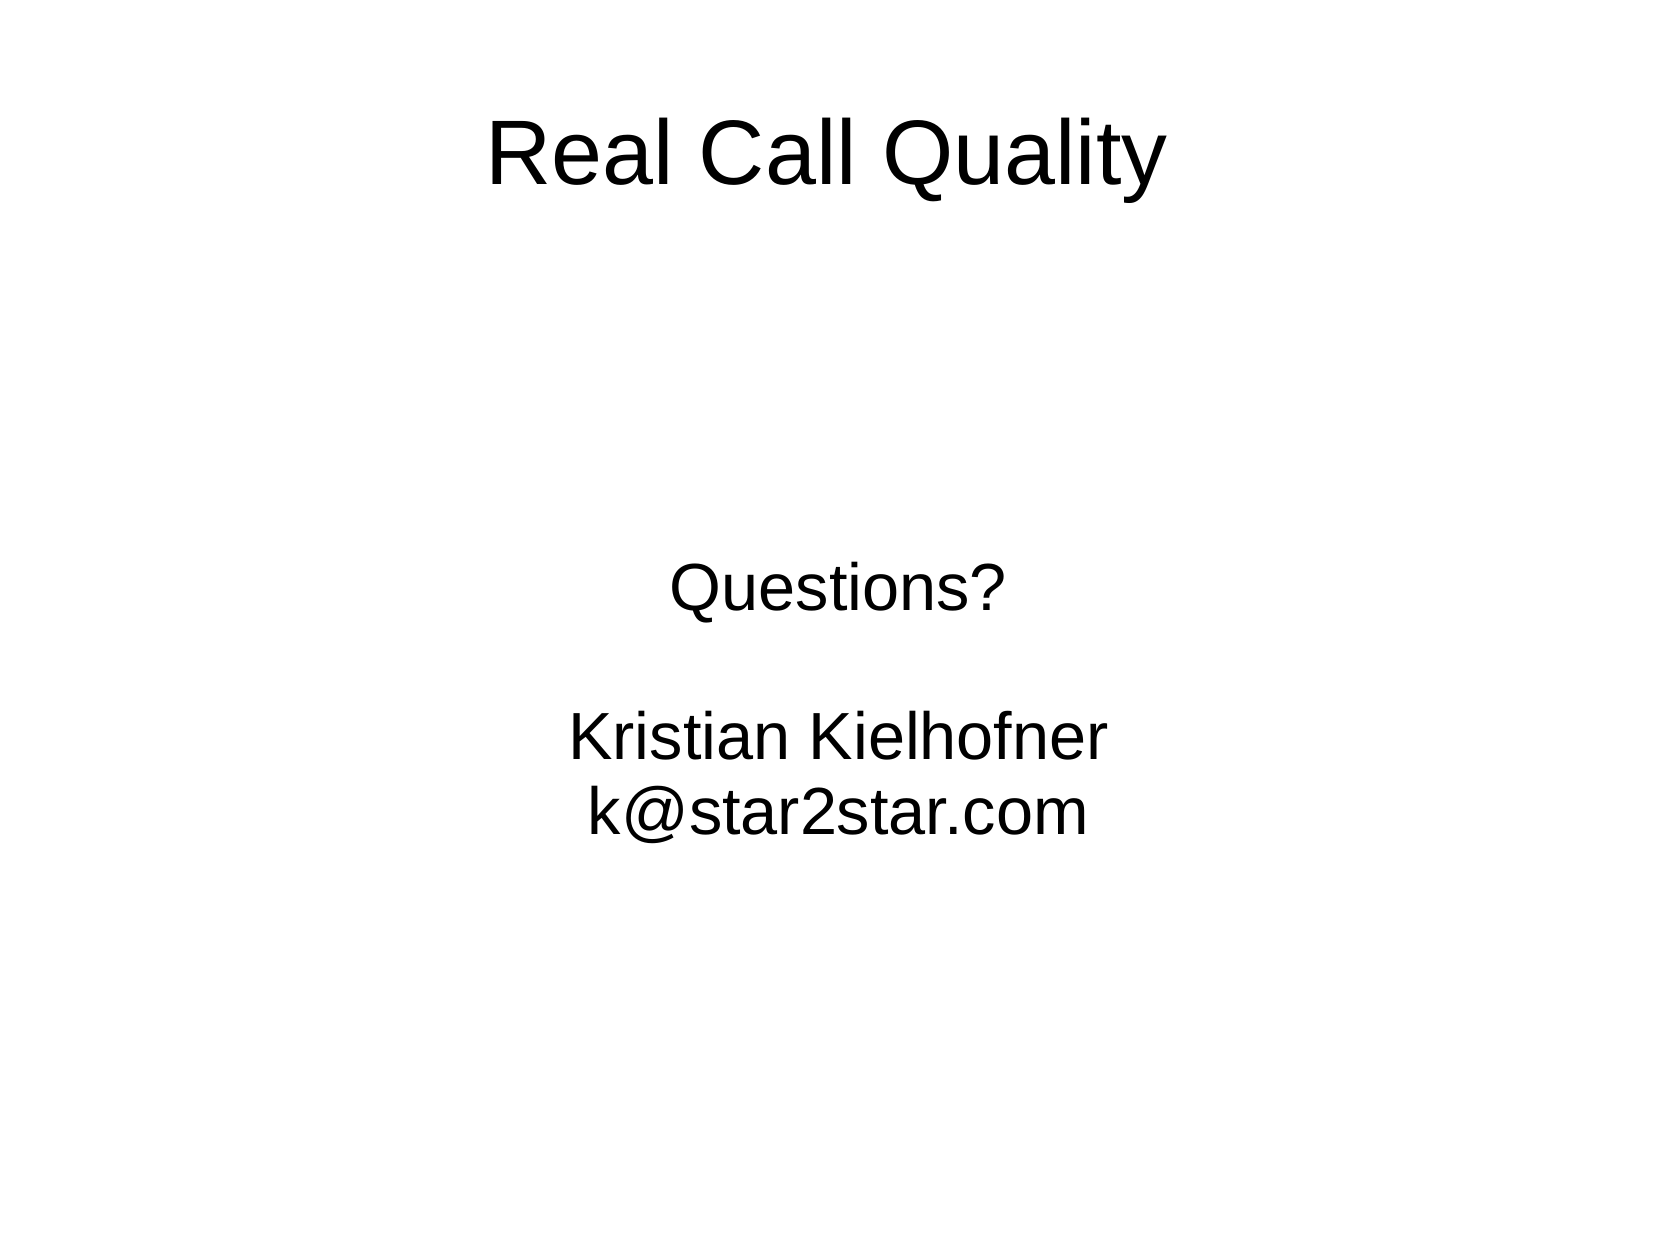

# Real Call Quality
Questions?
Kristian Kielhofner
k@star2star.com